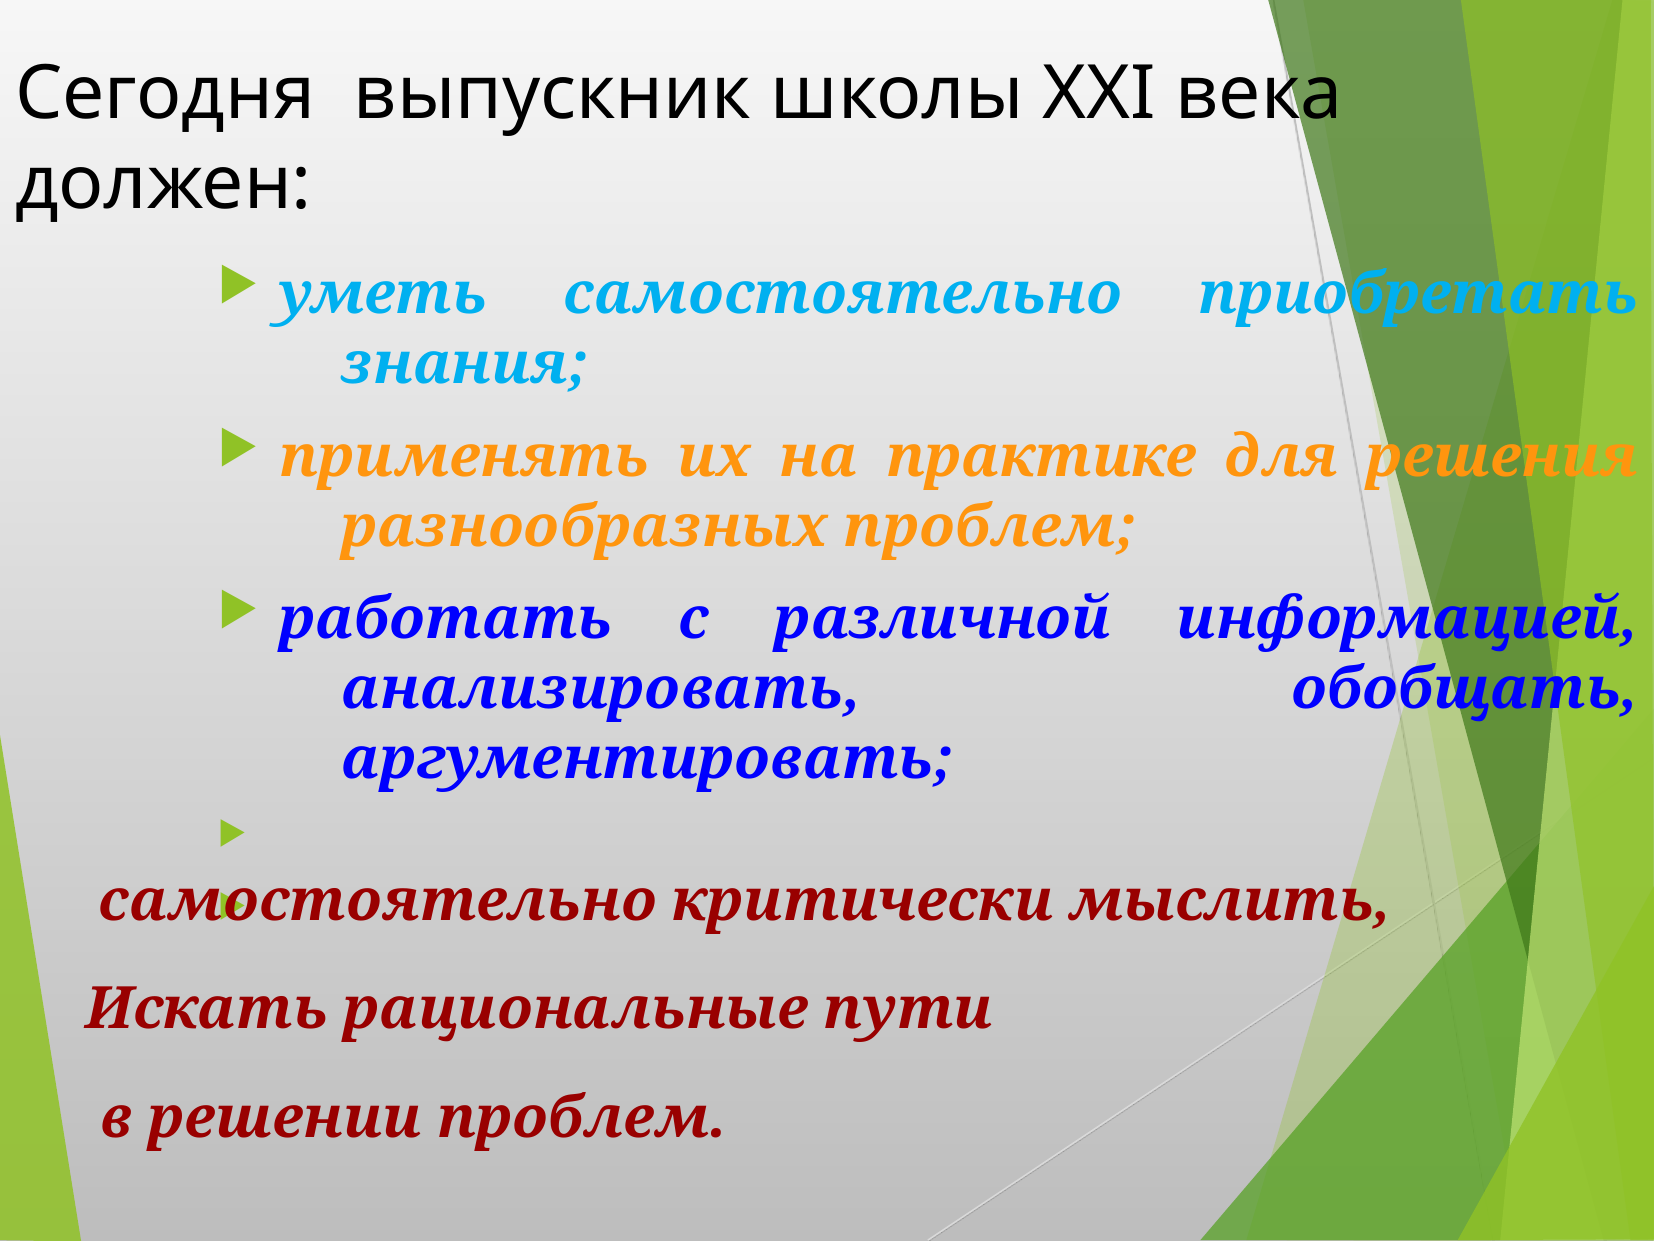

# Сегодня выпускник школы XXI века должен:
уметь самостоятельно приобретать знания;
применять их на практике для решения разнообразных проблем;
работать с различной информацией, анализировать, обобщать, аргументировать;
 самостоятельно критически мыслить,
Искать рациональные пути
 в решении проблем.